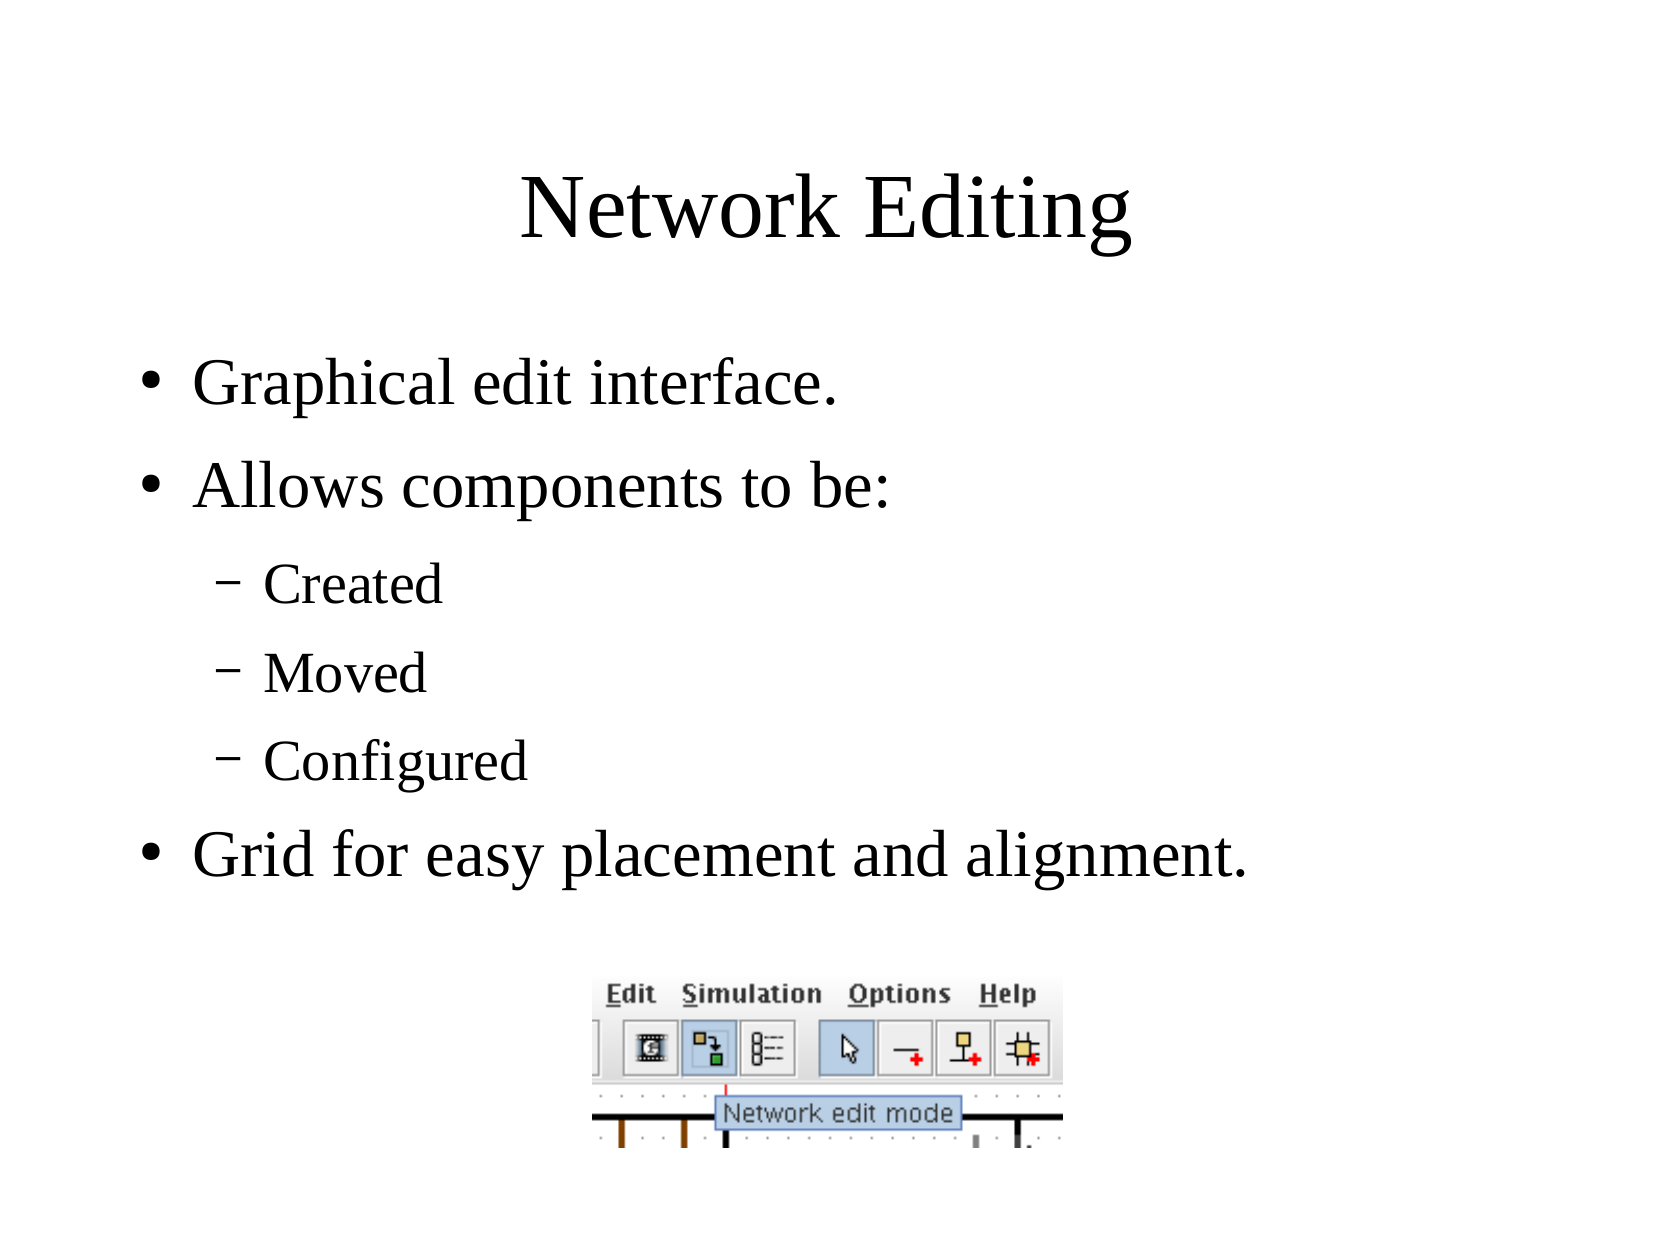

# Network Editing
Graphical edit interface.
Allows components to be:
Created
Moved
Configured
Grid for easy placement and alignment.